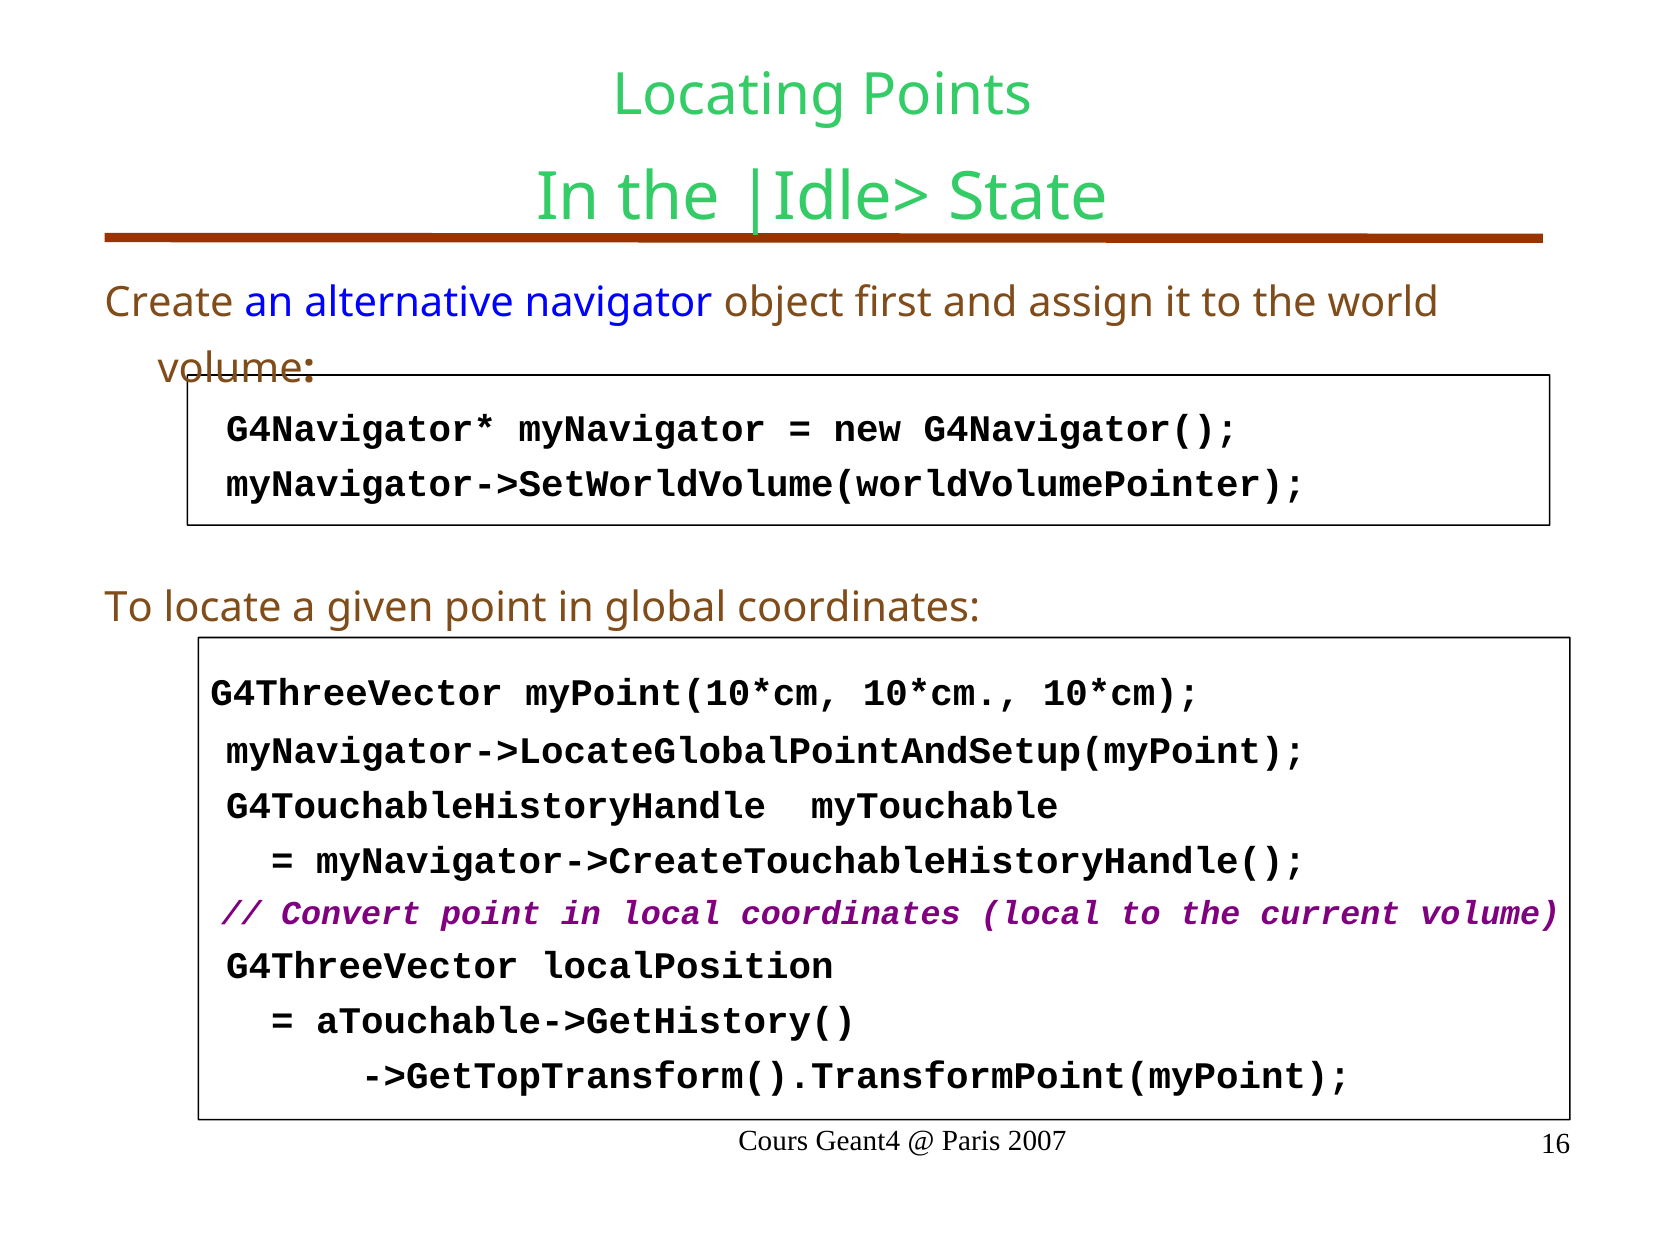

# Locating Points In the |Idle> State
Create an alternative navigator object first and assign it to the world volume:
 G4Navigator* myNavigator = new G4Navigator();
 myNavigator->SetWorldVolume(worldVolumePointer);
To locate a given point in global coordinates:
 G4ThreeVector myPoint(10*cm, 10*cm., 10*cm);
 myNavigator->LocateGlobalPointAndSetup(myPoint);
 G4TouchableHistoryHandle myTouchable
 = myNavigator->CreateTouchableHistoryHandle();
 // Convert point in local coordinates (local to the current volume)
 G4ThreeVector localPosition
 = aTouchable->GetHistory()
 ->GetTopTransform().TransformPoint(myPoint);
Cours Geant4 @ Paris 2007
16